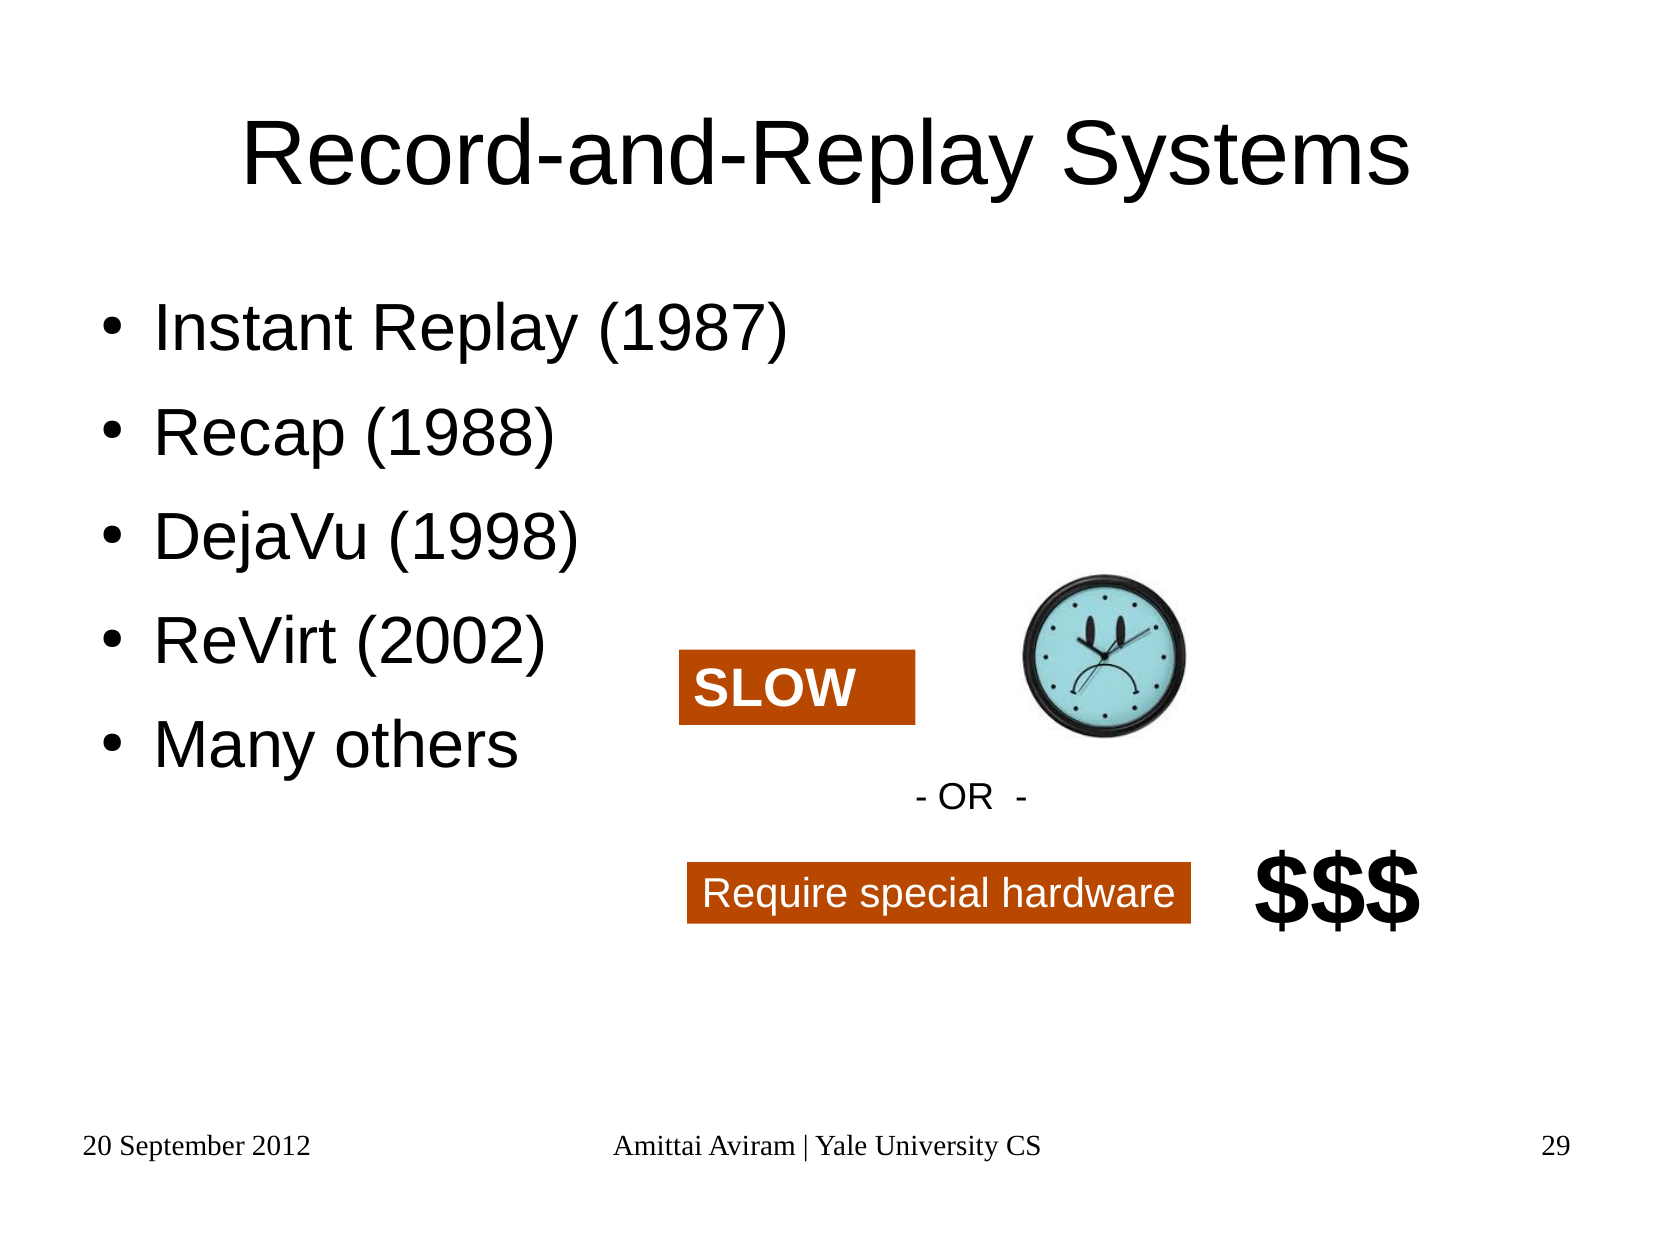

# Record-and-Replay Systems
Instant Replay (1987)
Recap (1988)
DejaVu (1998)
ReVirt (2002)
Many others
SLOW
- OR -
$$$
Require special hardware
29